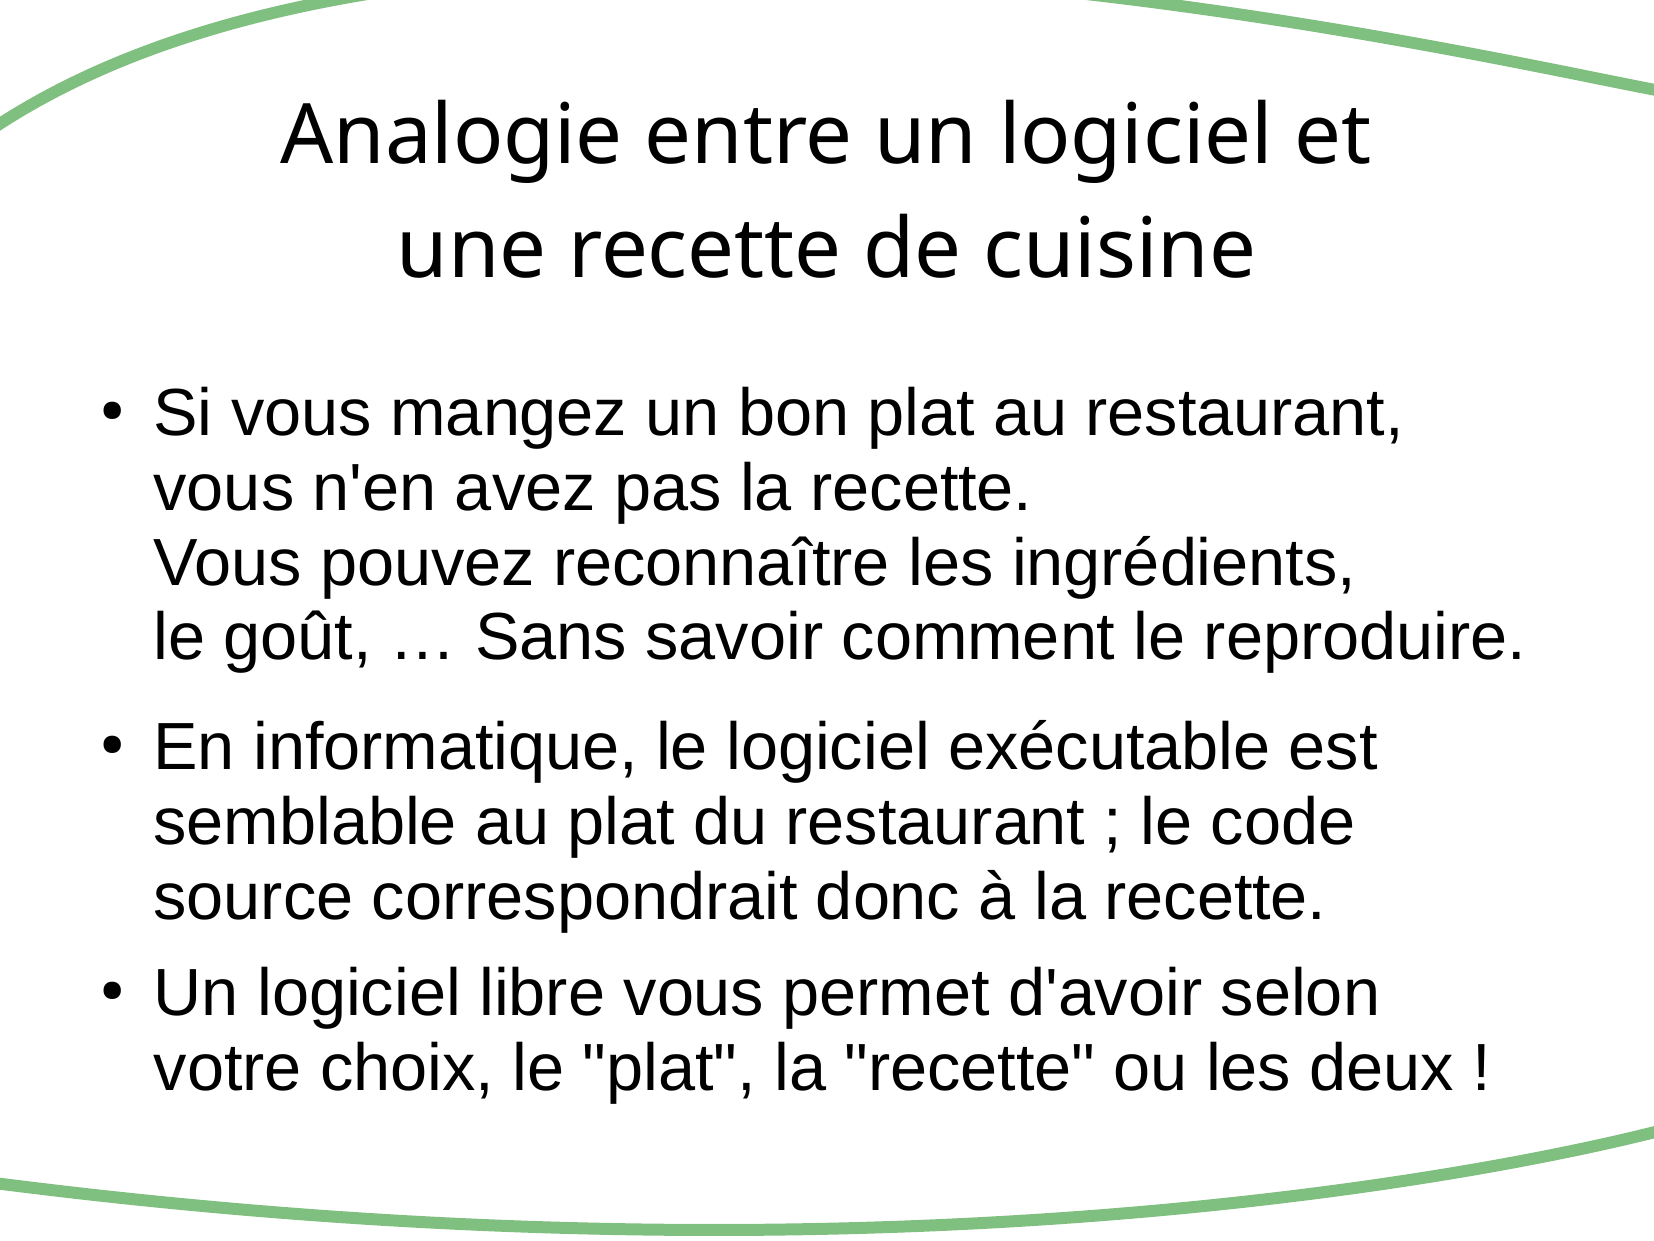

# Analogie entre un logiciel et une recette de cuisine
Si vous mangez un bon plat au restaurant,
vous n'en avez pas la recette.
Vous pouvez reconnaître les ingrédients,
le goût, … Sans savoir comment le reproduire.
En informatique, le logiciel exécutable est semblable au plat du restaurant ; le code source correspondrait donc à la recette.
Un logiciel libre vous permet d'avoir selon
votre choix, le "plat", la "recette" ou les deux !